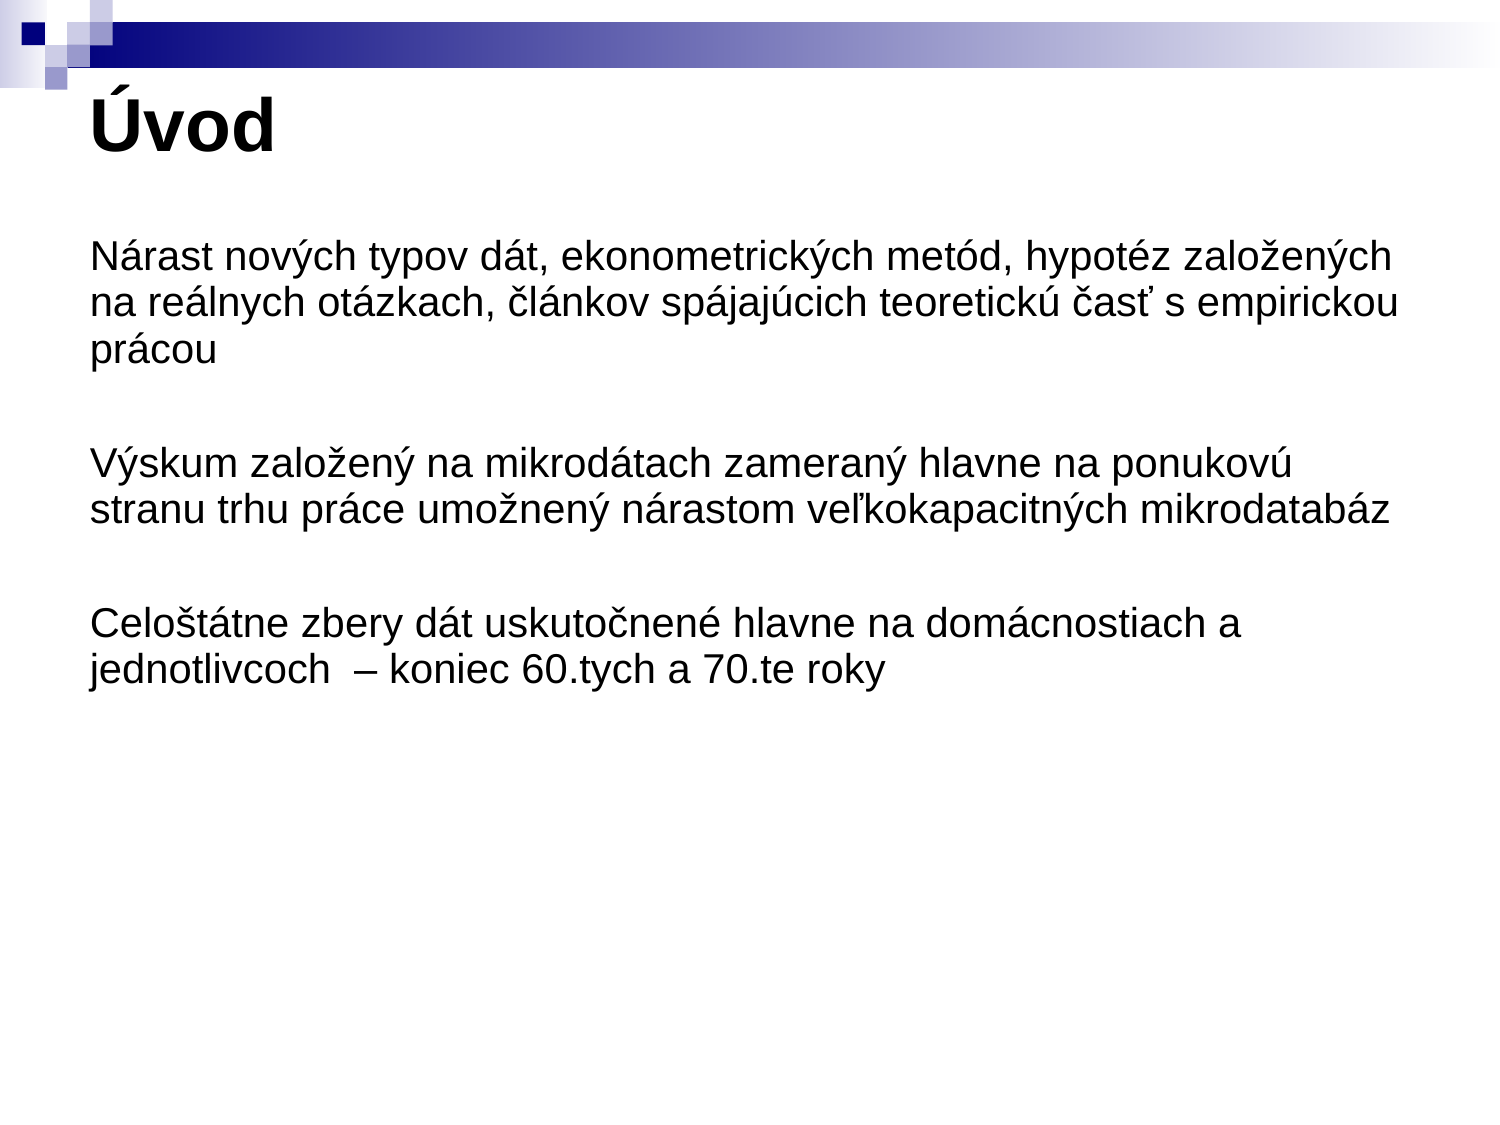

# Úvod
Nárast nových typov dát, ekonometrických metód, hypotéz založených na reálnych otázkach, článkov spájajúcich teoretickú časť s empirickou prácou
Výskum založený na mikrodátach zameraný hlavne na ponukovú stranu trhu práce umožnený nárastom veľkokapacitných mikrodatabáz
Celoštátne zbery dát uskutočnené hlavne na domácnostiach a jednotlivcoch – koniec 60.tych a 70.te roky